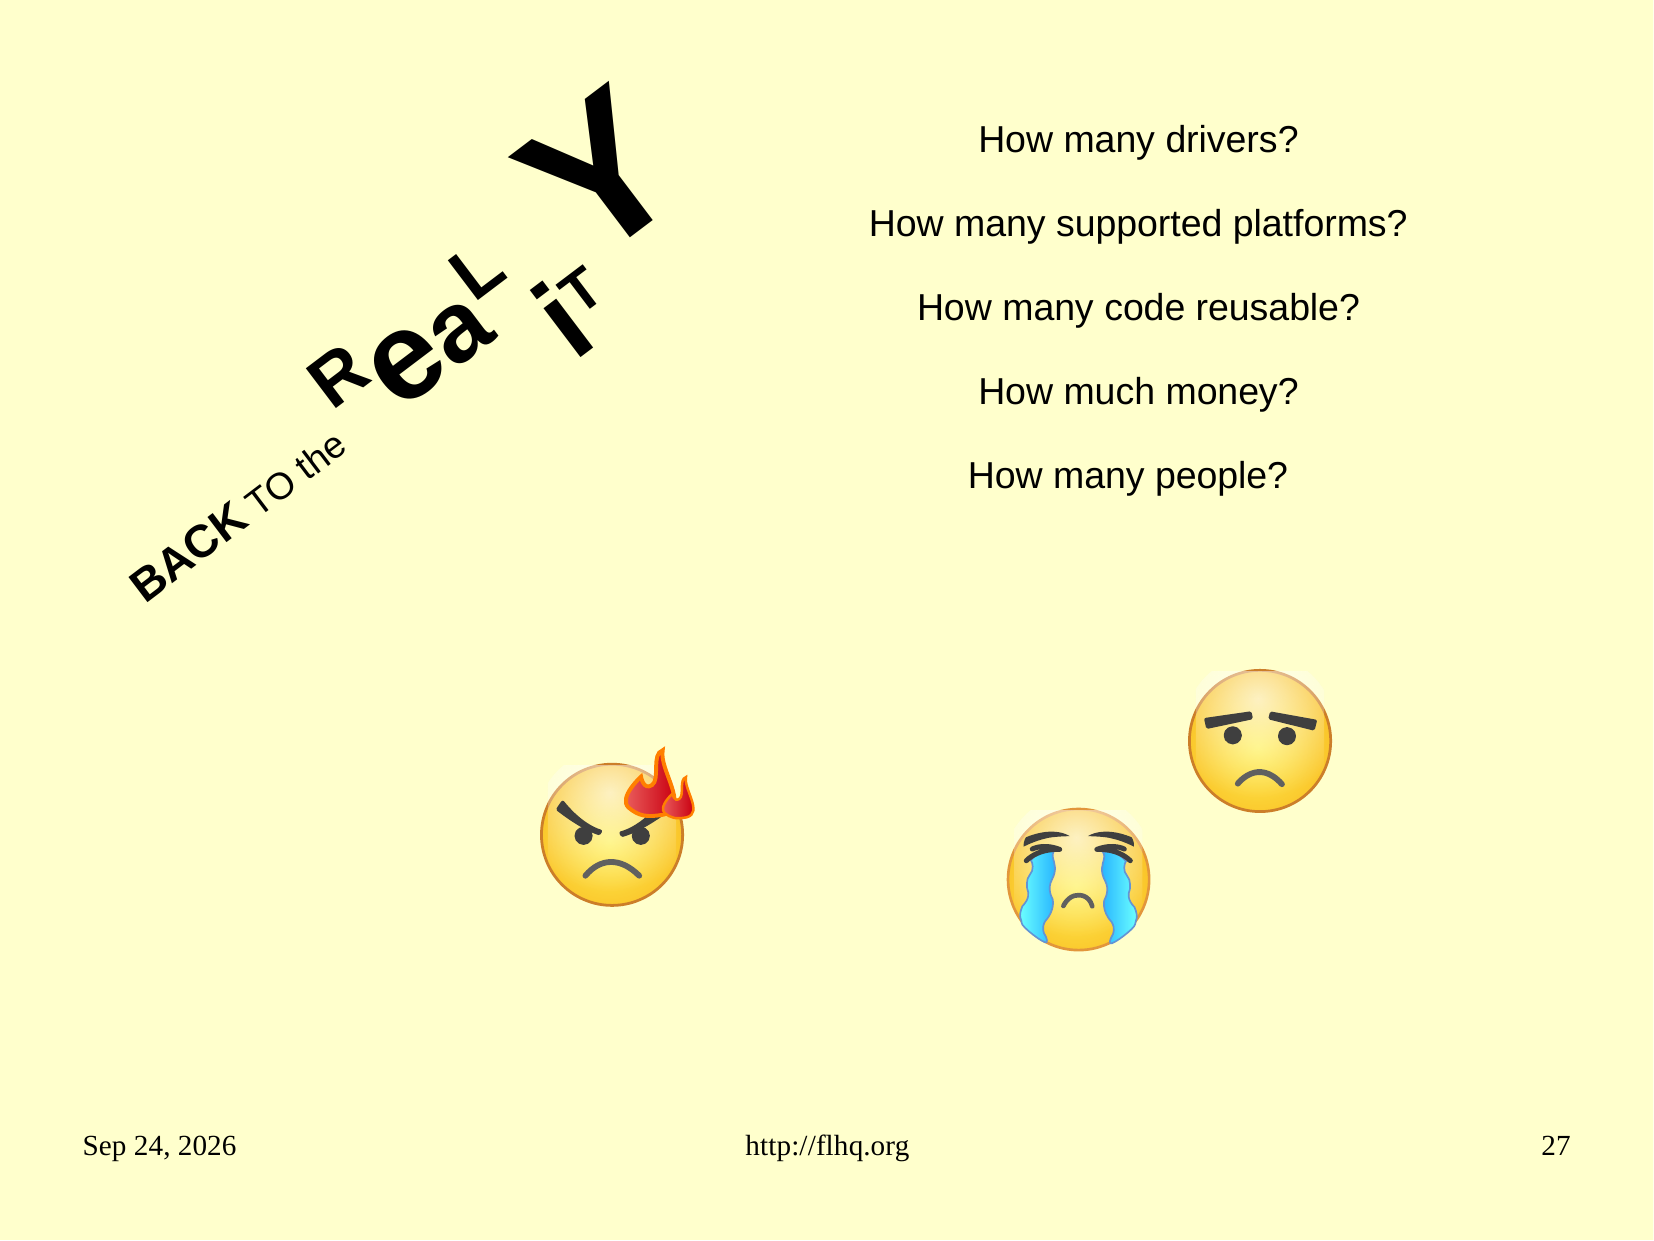

How many drivers?
How many supported platforms?
How many code reusable?
How much money?
How many people?
BACK TO the ReaLiTY
http://flhq.org
27